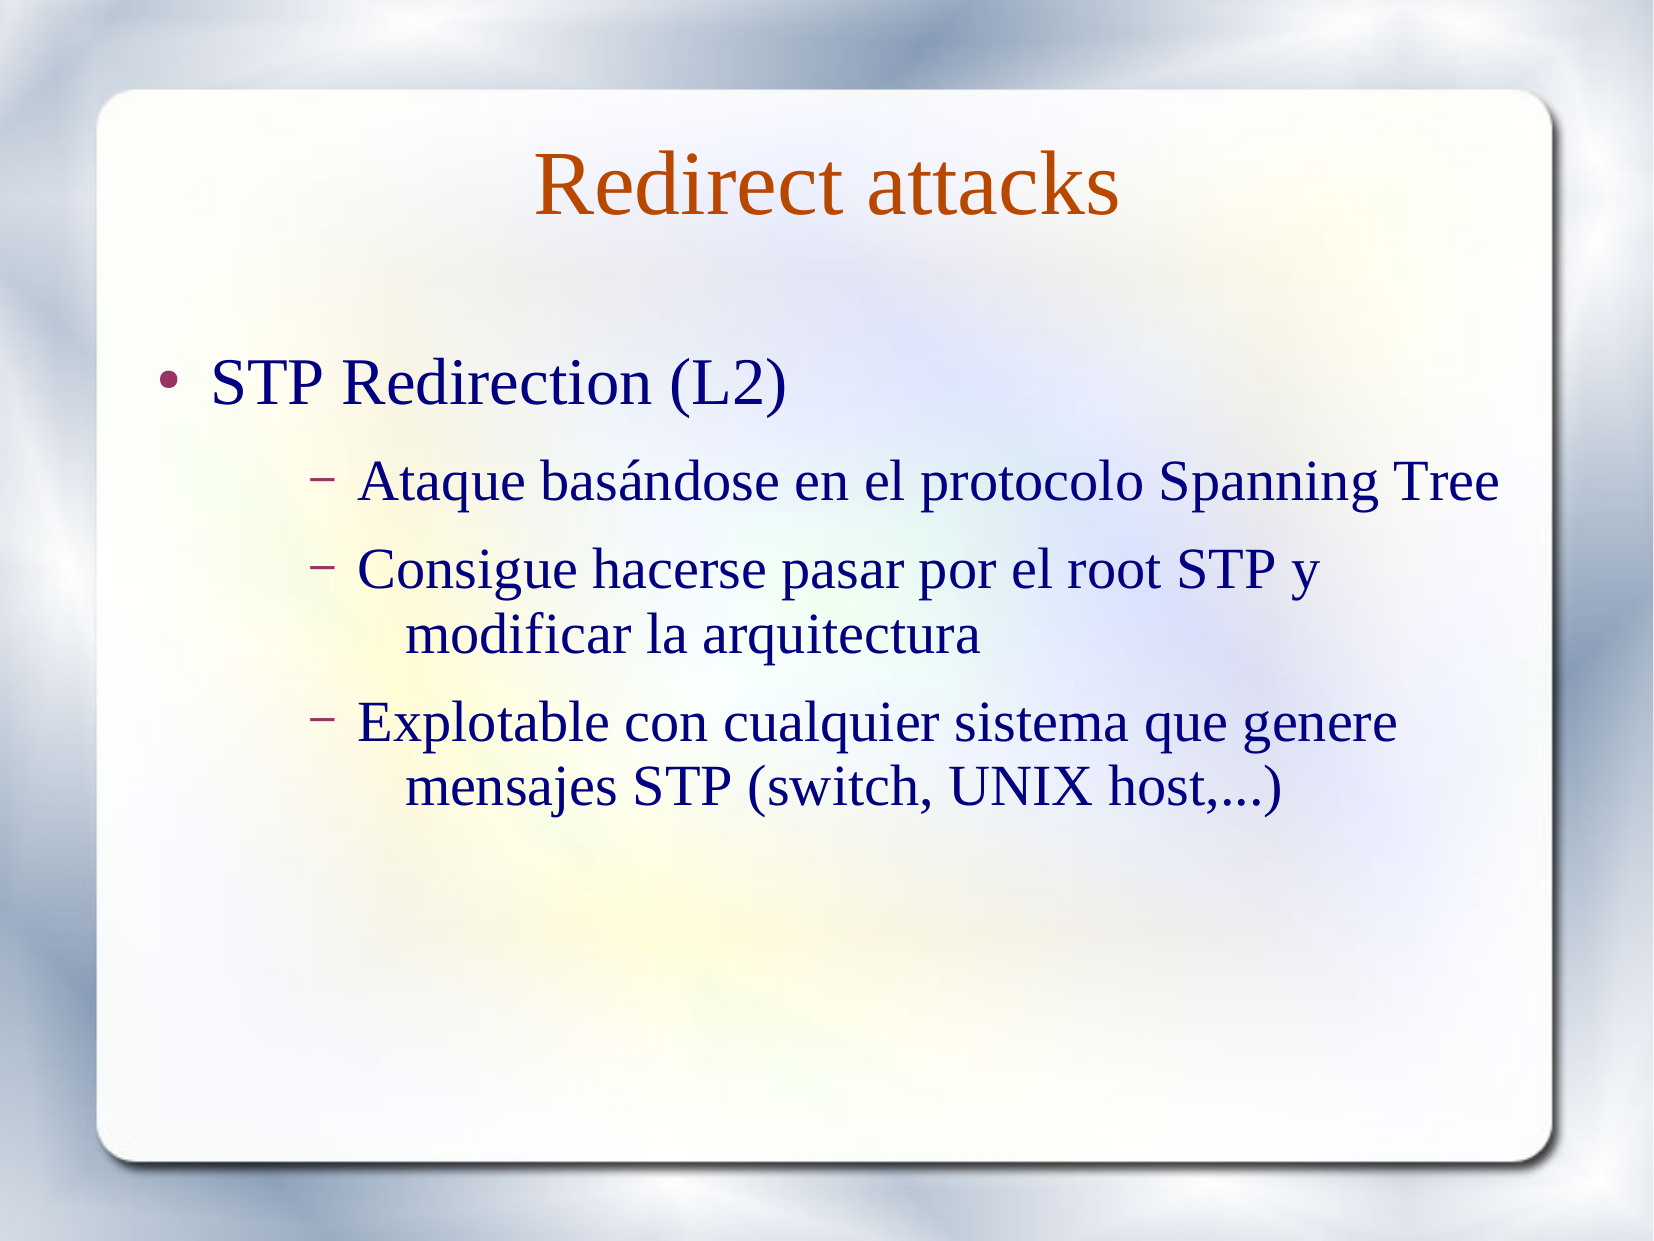

# Redirect attacks
STP Redirection (L2)
Ataque basándose en el protocolo Spanning Tree
Consigue hacerse pasar por el root STP y modificar la arquitectura
Explotable con cualquier sistema que genere mensajes STP (switch, UNIX host,...)